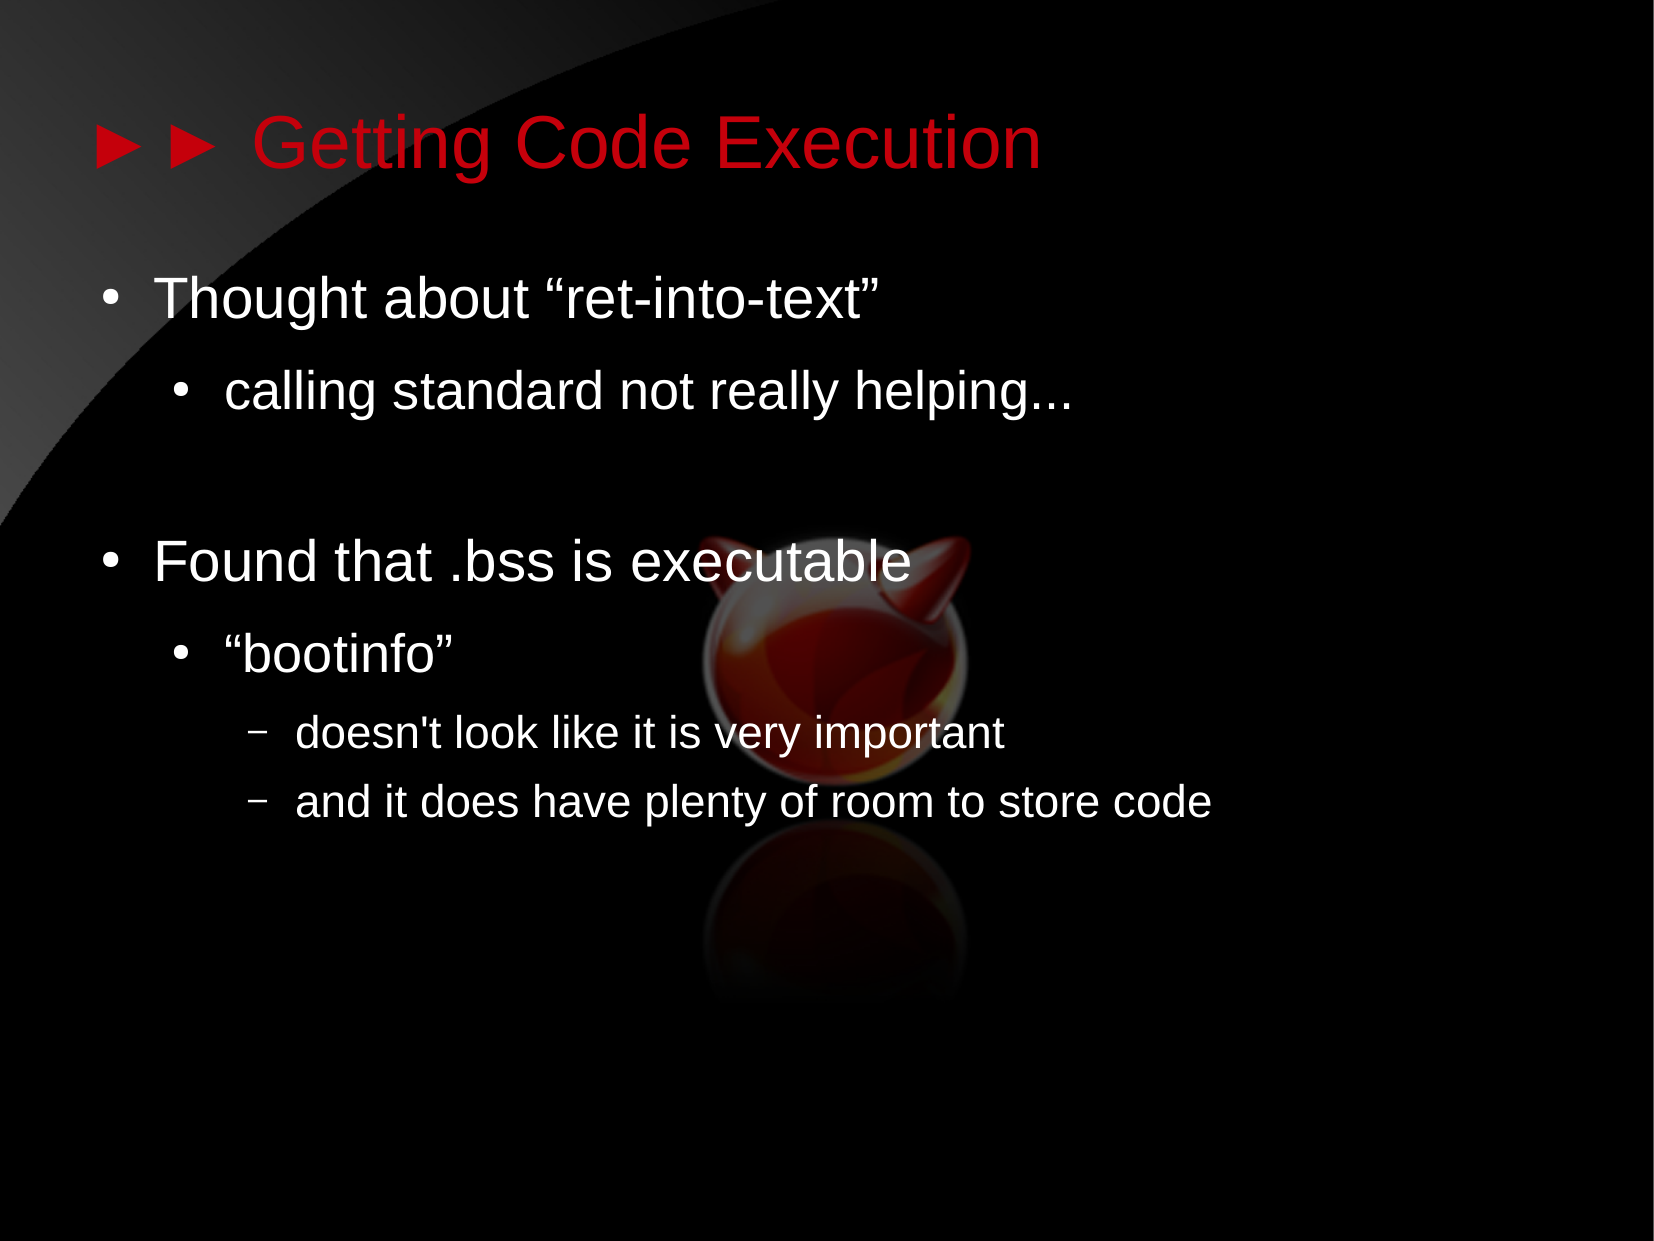

# ►► Getting Code Execution
Thought about “ret-into-text”
calling standard not really helping...
Found that .bss is executable
“bootinfo”
doesn't look like it is very important
and it does have plenty of room to store code